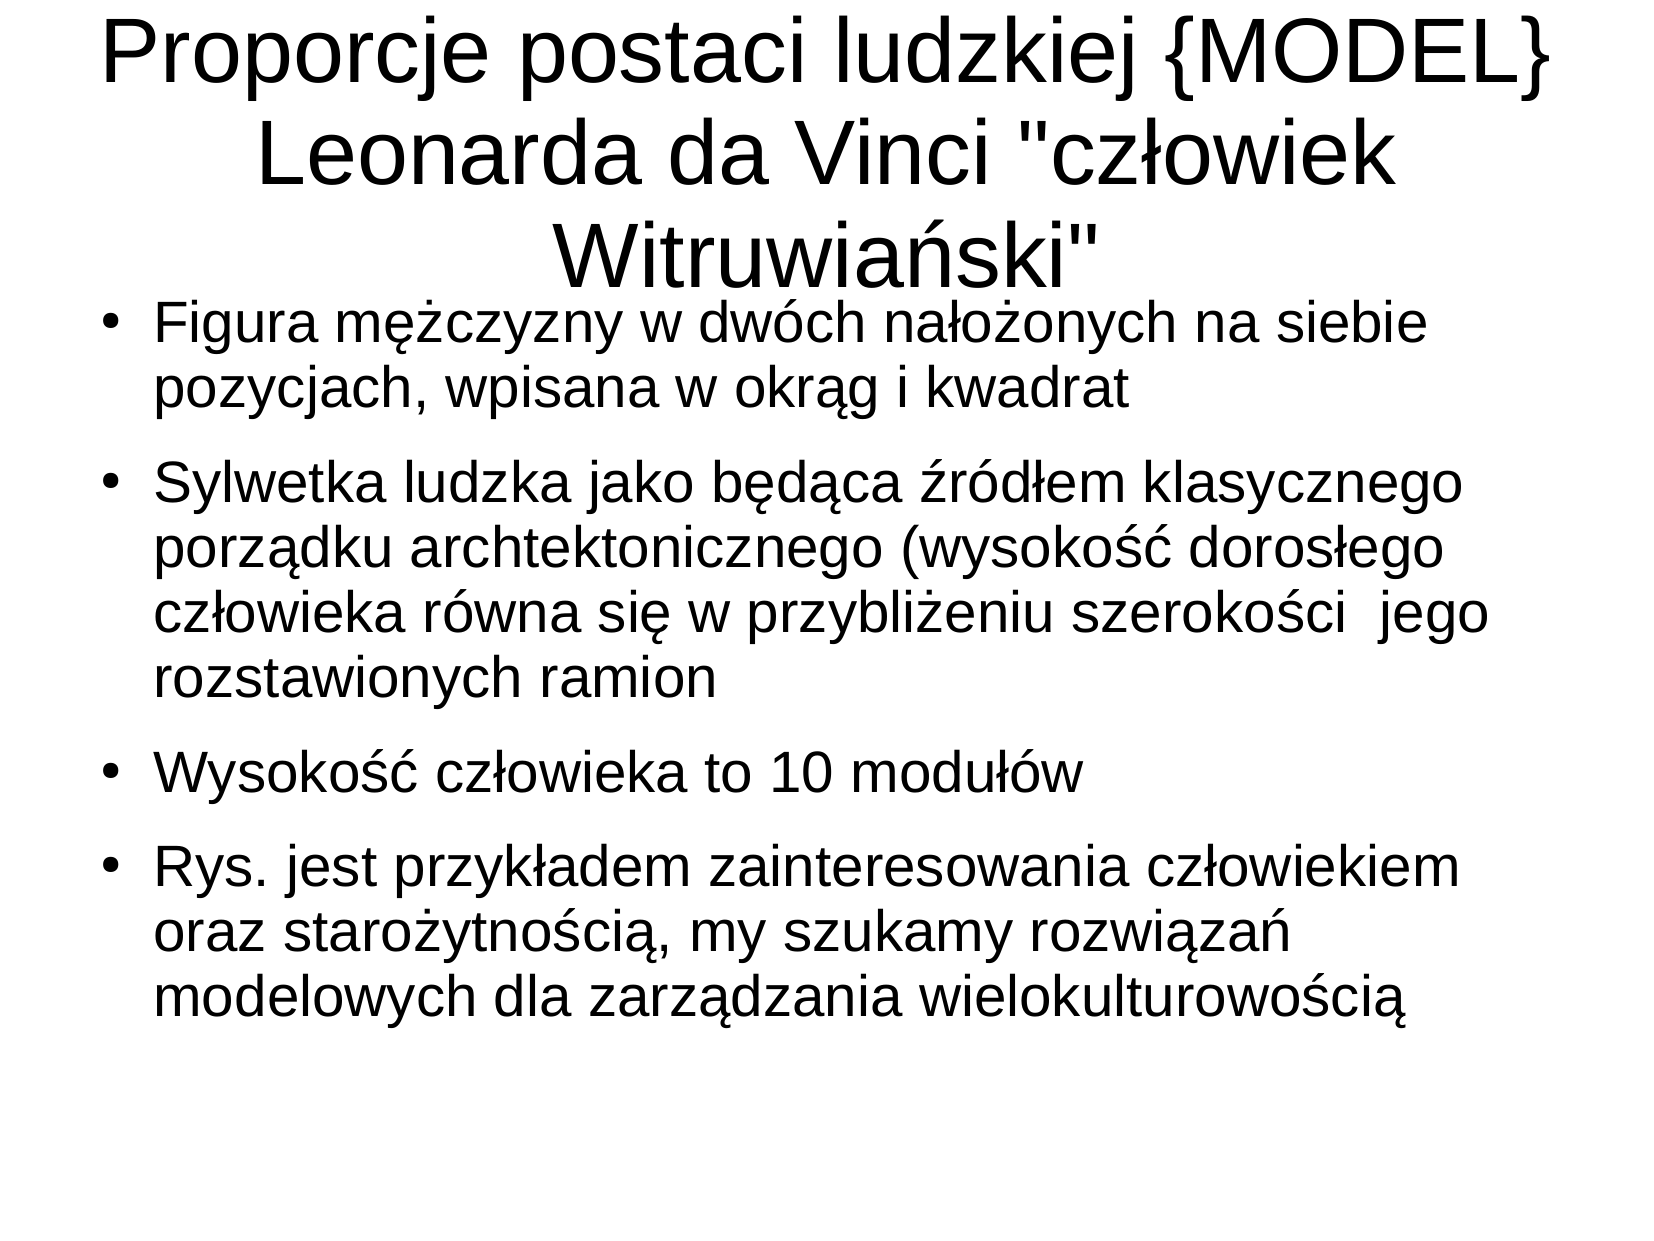

# Proporcje postaci ludzkiej {MODEL} Leonarda da Vinci "człowiek Witruwiański"
Figura mężczyzny w dwóch nałożonych na siebie pozycjach, wpisana w okrąg i kwadrat
Sylwetka ludzka jako będąca źródłem klasycznego porządku archtektonicznego (wysokość dorosłego człowieka równa się w przybliżeniu szerokości jego rozstawionych ramion
Wysokość człowieka to 10 modułów
Rys. jest przykładem zainteresowania człowiekiem oraz starożytnością, my szukamy rozwiązań modelowych dla zarządzania wielokulturowością